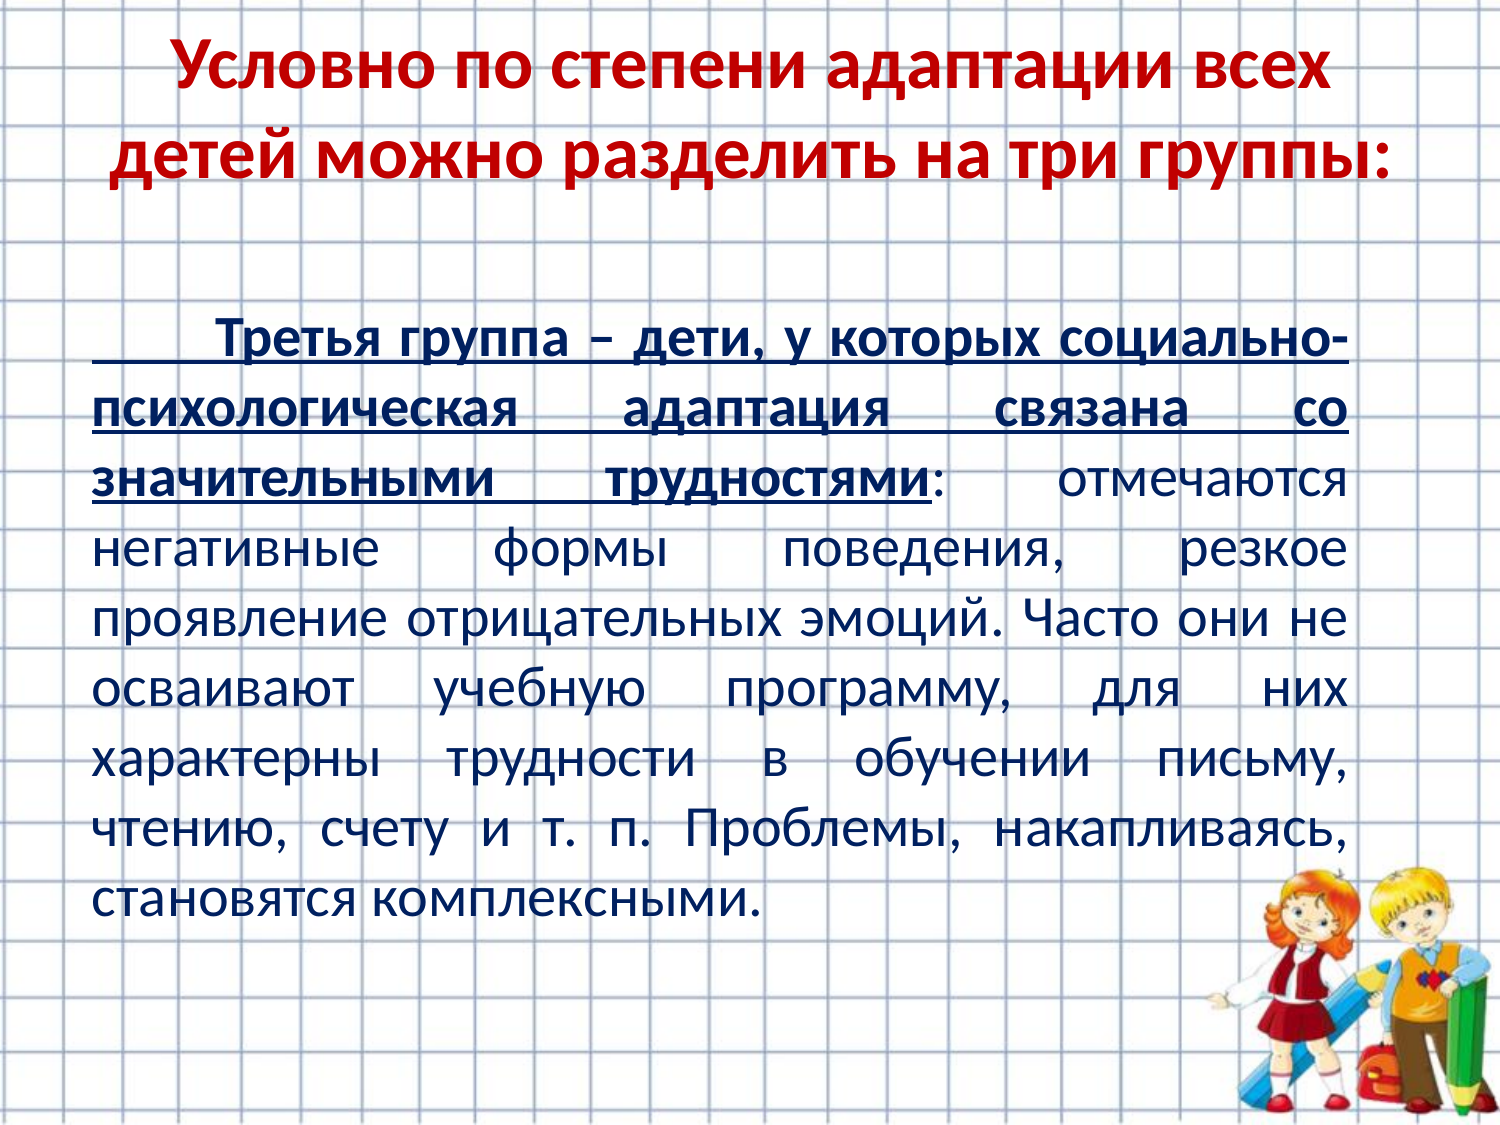

Условно по степени адаптации всех детей можно разделить на три группы:
# Третья группа – дети, у которых социально-психологическая адаптация связана со значительными трудностями: отмечаются негативные формы поведения, резкое проявление отрицательных эмоций. Часто они не осваивают учебную программу, для них характерны трудности в обучении письму, чтению, счету и т. п. Проблемы, накапливаясь, становятся комплексными.